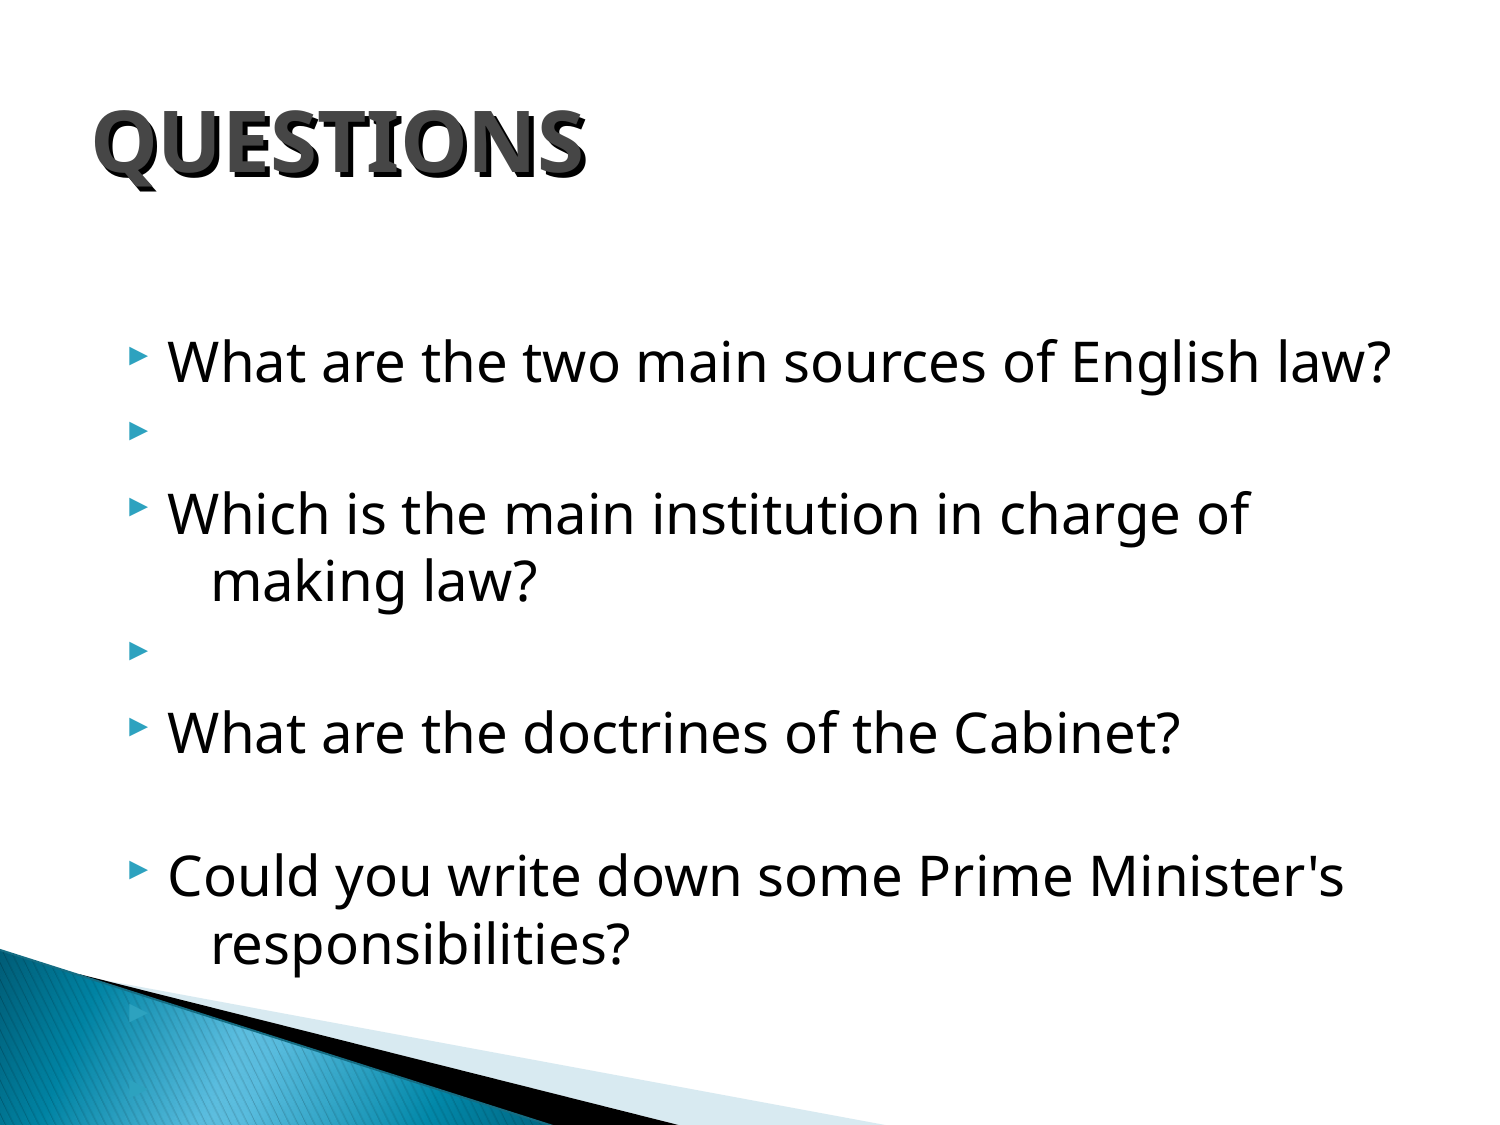

QUESTIONS
# What are the two main sources of English law?
Which is the main institution in charge of making law?
What are the doctrines of the Cabinet?
Could you write down some Prime Minister's responsibilities?